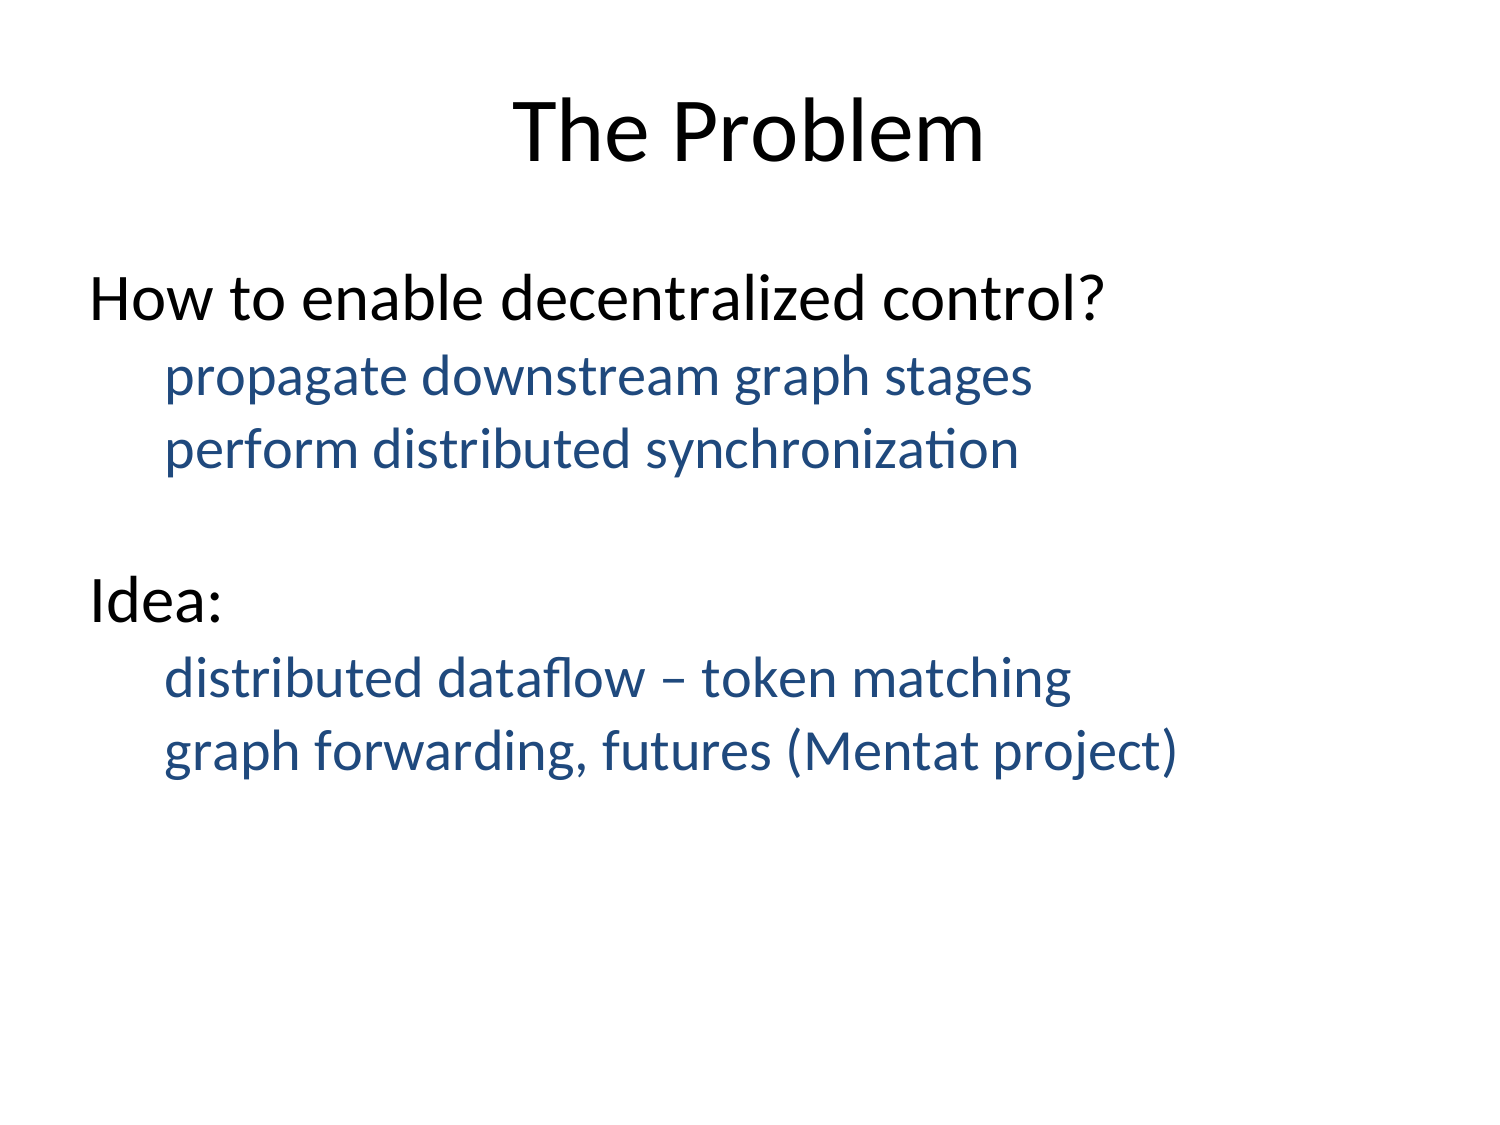

# The Problem
How to enable decentralized control?
propagate downstream graph stages
perform distributed synchronization
Idea:
distributed dataflow – token matching
graph forwarding, futures (Mentat project)